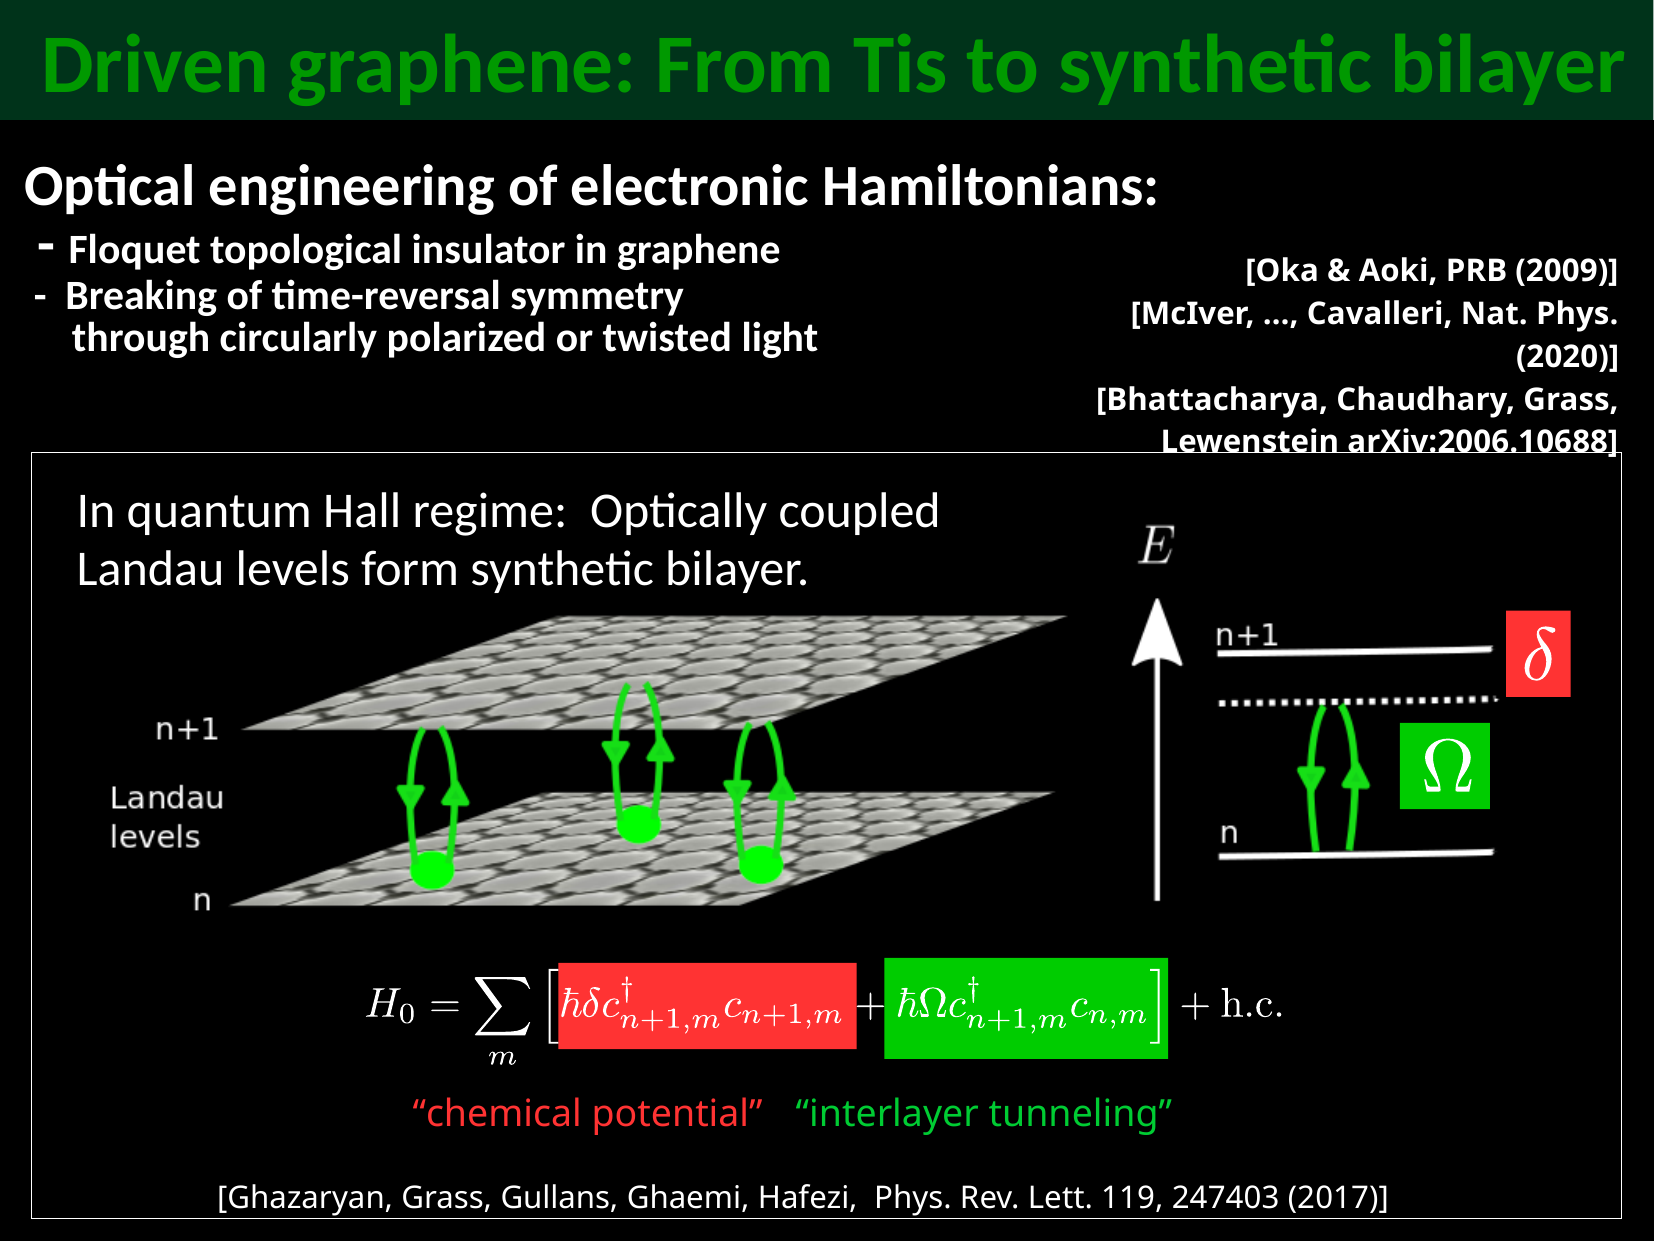

Driven graphene: From Tis to synthetic bilayer
Optical engineering of electronic Hamiltonians:
 - Floquet topological insulator in graphene
 - Breaking of time-reversal symmetry
 through circularly polarized or twisted light
[Oka & Aoki, PRB (2009)]
[McIver, …, Cavalleri, Nat. Phys. (2020)]
[Bhattacharya, Chaudhary, Grass, Lewenstein arXiv:2006.10688]
In quantum Hall regime: Optically coupled Landau levels form synthetic bilayer.
 “chemical potential” “interlayer tunneling”
[Ghazaryan, Grass, Gullans, Ghaemi, Hafezi, Phys. Rev. Lett. 119, 247403 (2017)]